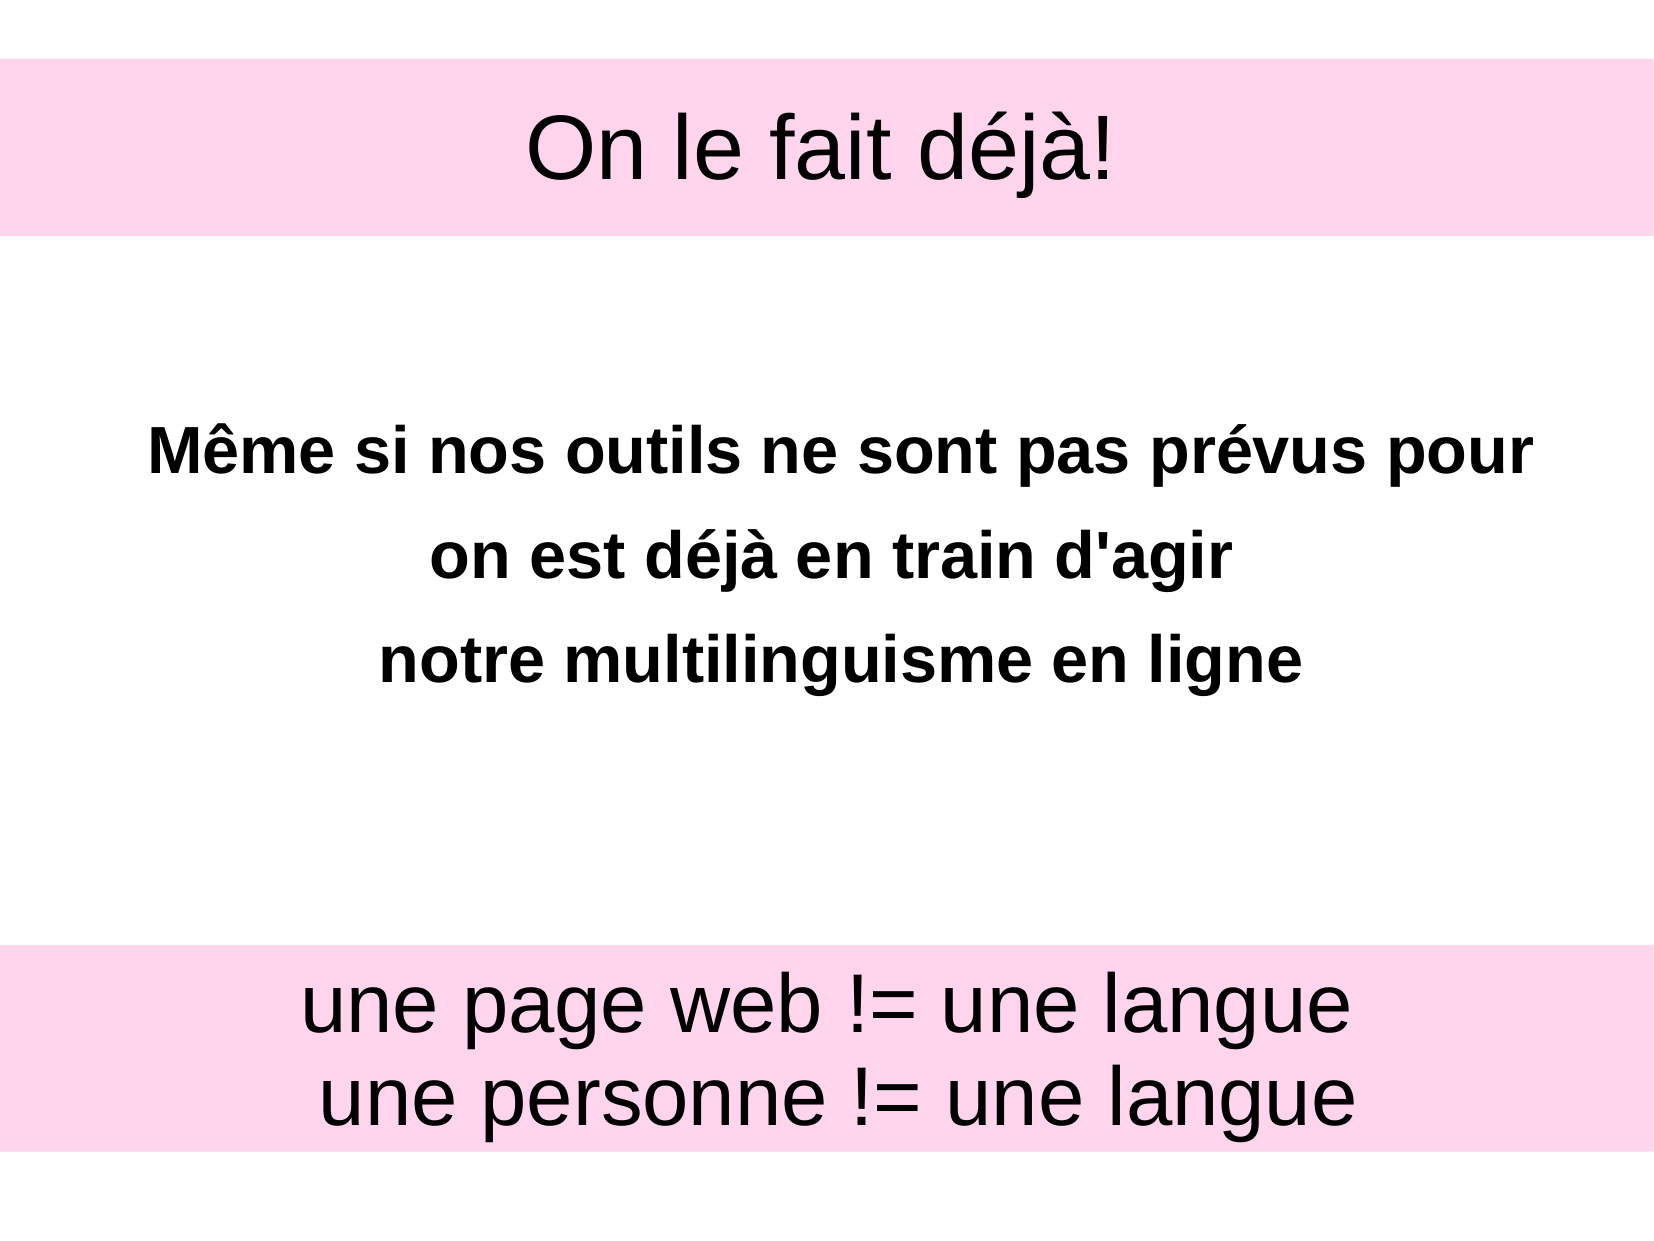

# On le fait déjà!
Même si nos outils ne sont pas prévus pour
on est déjà en train d'agir
notre multilinguisme en ligne
une page web != une langue
 une personne != une langue